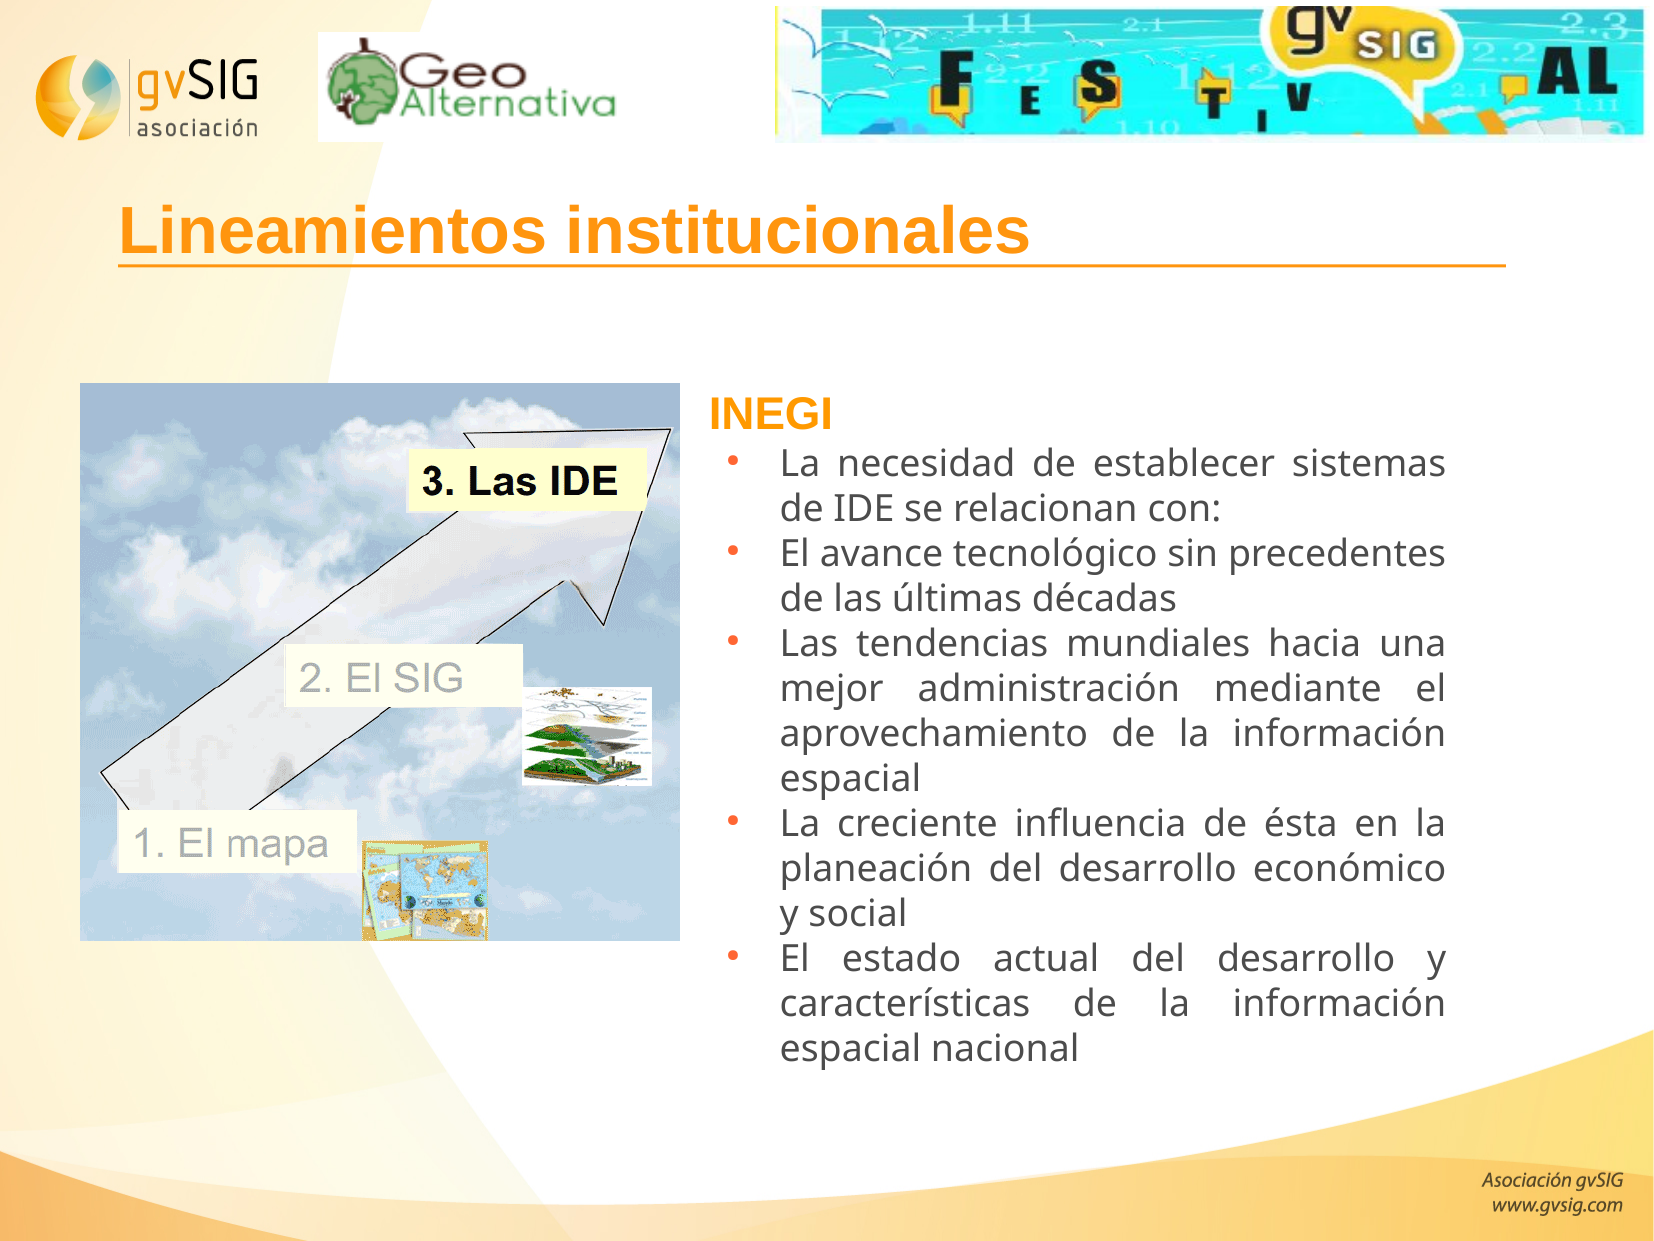

Lineamientos institucionales
INEGI
La necesidad de establecer sistemas de IDE se relacionan con:
El avance tecnológico sin precedentes de las últimas décadas
Las tendencias mundiales hacia una mejor administración mediante el aprovechamiento de la información espacial
La creciente influencia de ésta en la planeación del desarrollo económico y social
El estado actual del desarrollo y características de la información espacial nacional